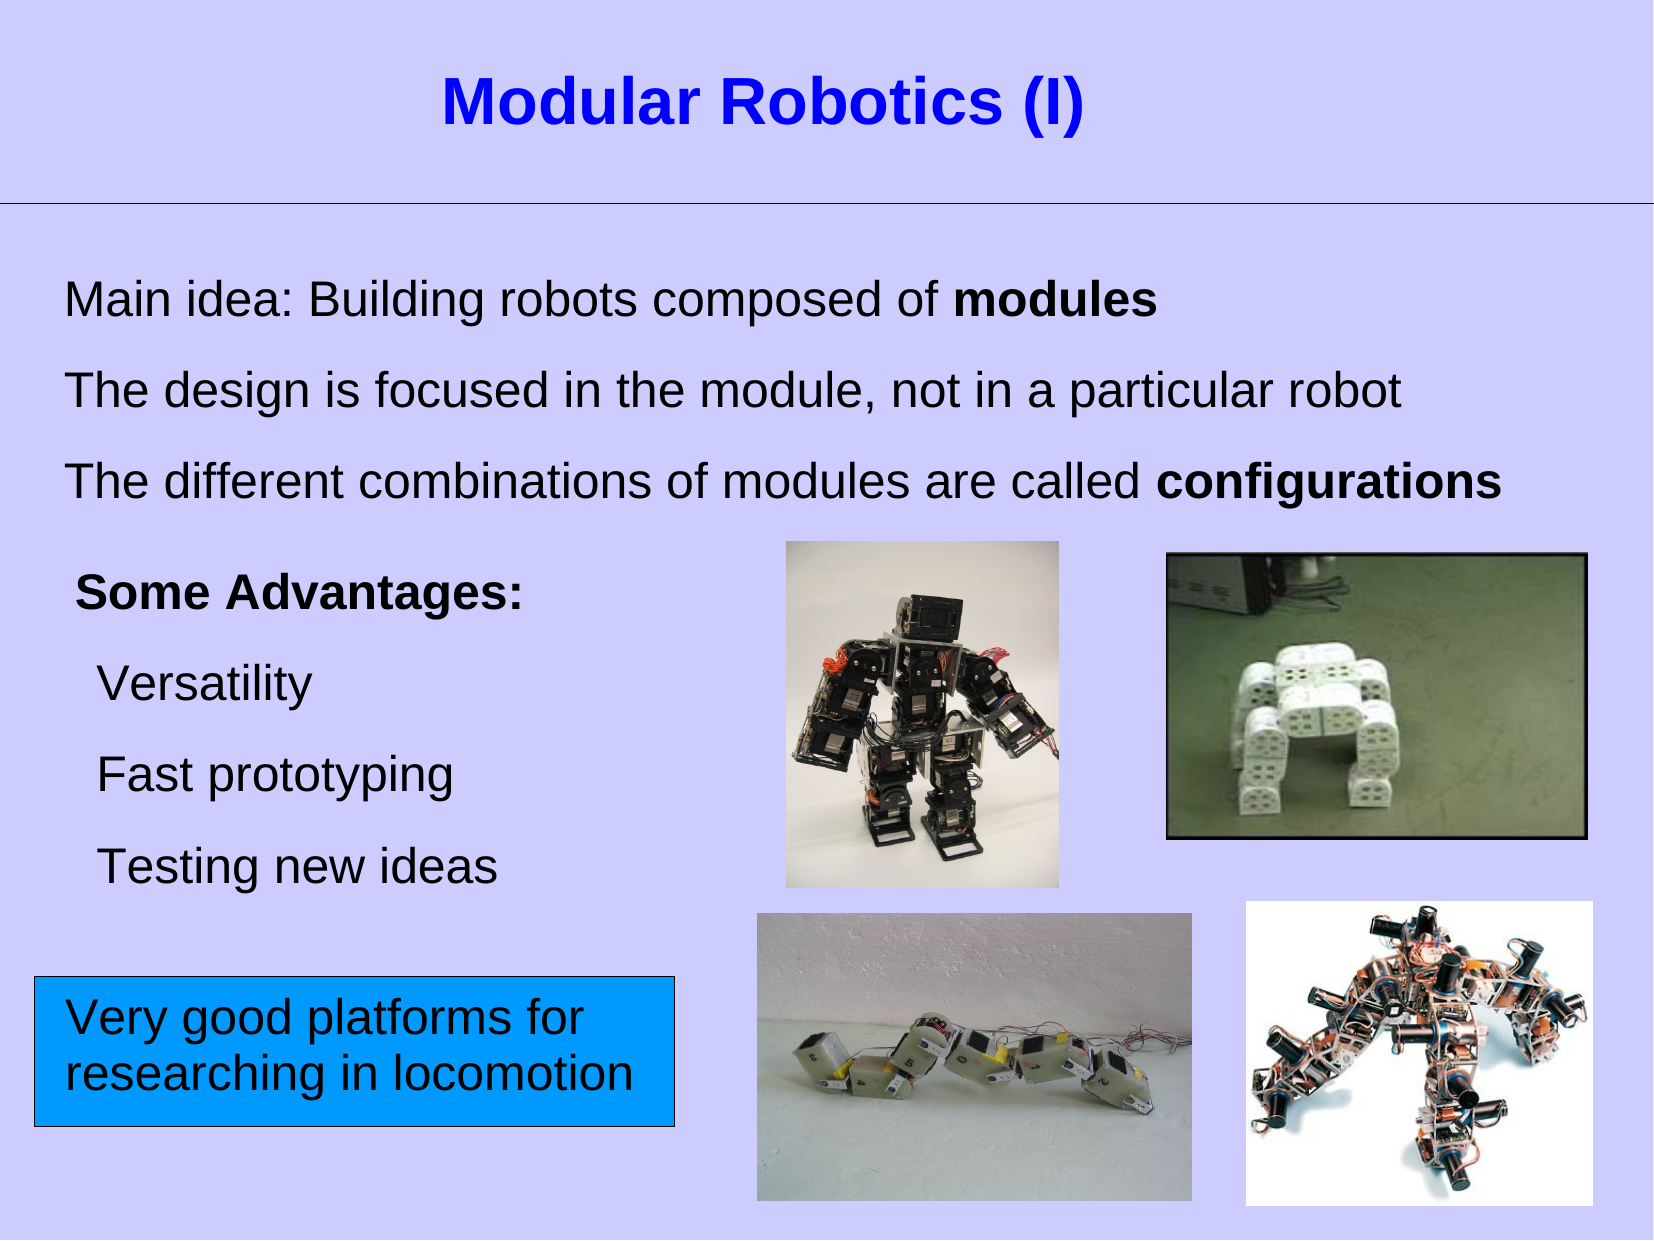

# Modular Robotics (I)
 Main idea: Building robots composed of modules
 The design is focused in the module, not in a particular robot
 The different combinations of modules are called configurations
 Some Advantages:
Versatility
Fast prototyping
Testing new ideas
Very good platforms for researching in locomotion